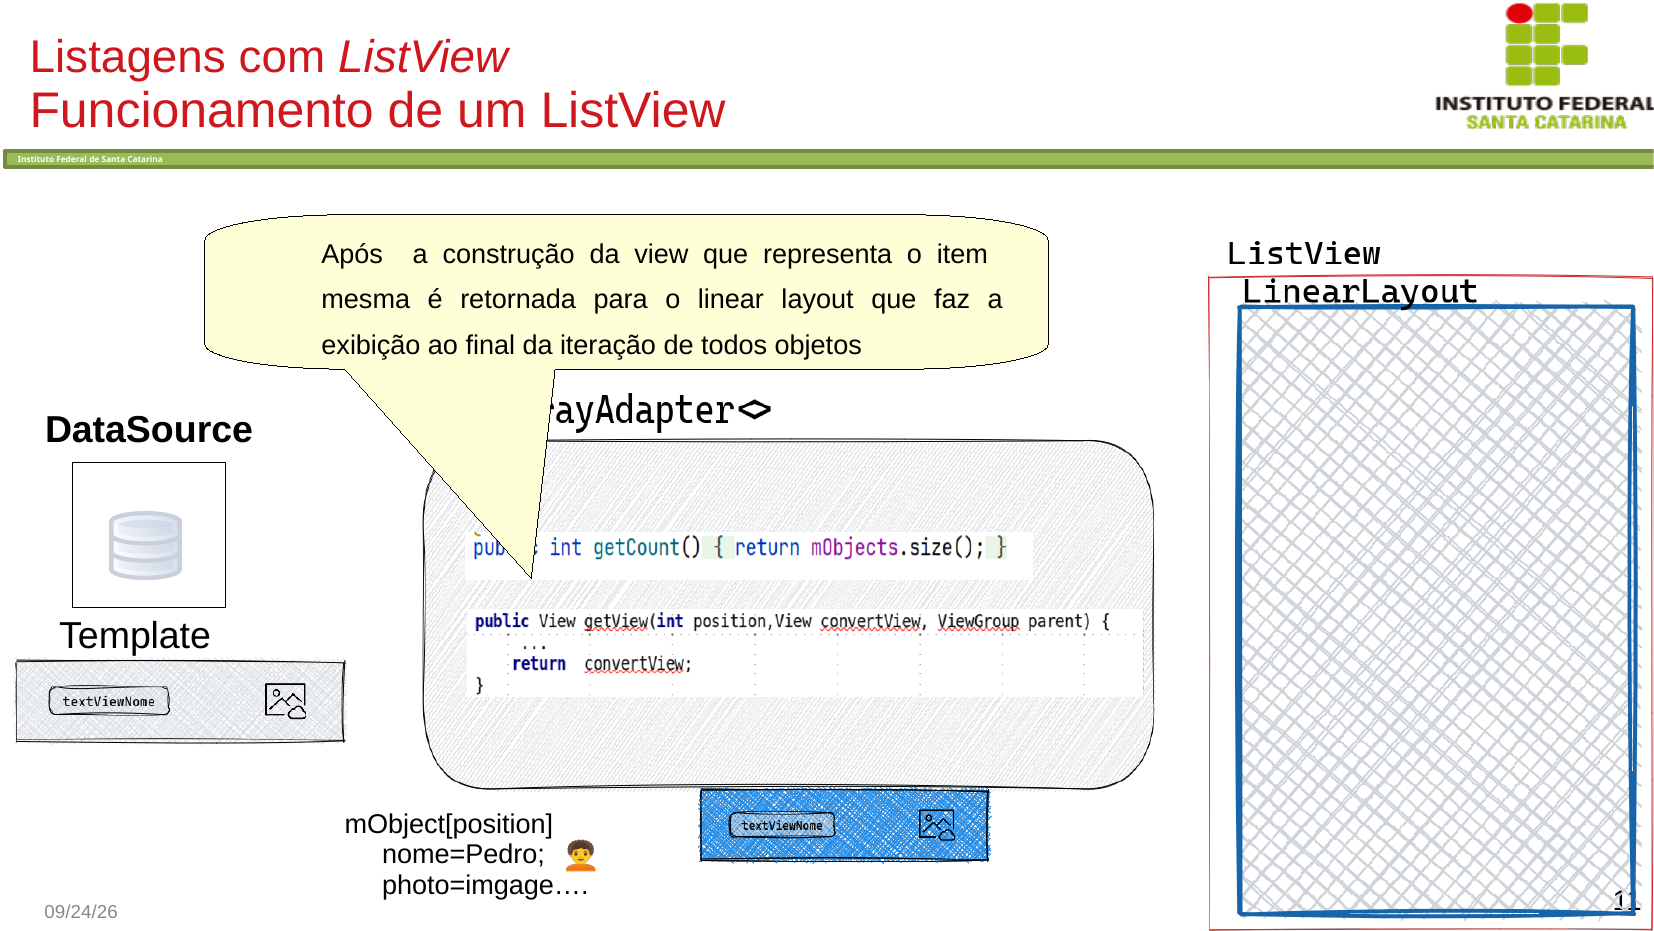

# Listagens com ListView Funcionamento de um ListView
Após a construção da view que representa o item mesma é retornada para o linear layout que faz a exibição ao final da iteração de todos objetos
DataSource
Template
mObject[position]
 nome=Pedro;
 photo=imgage….